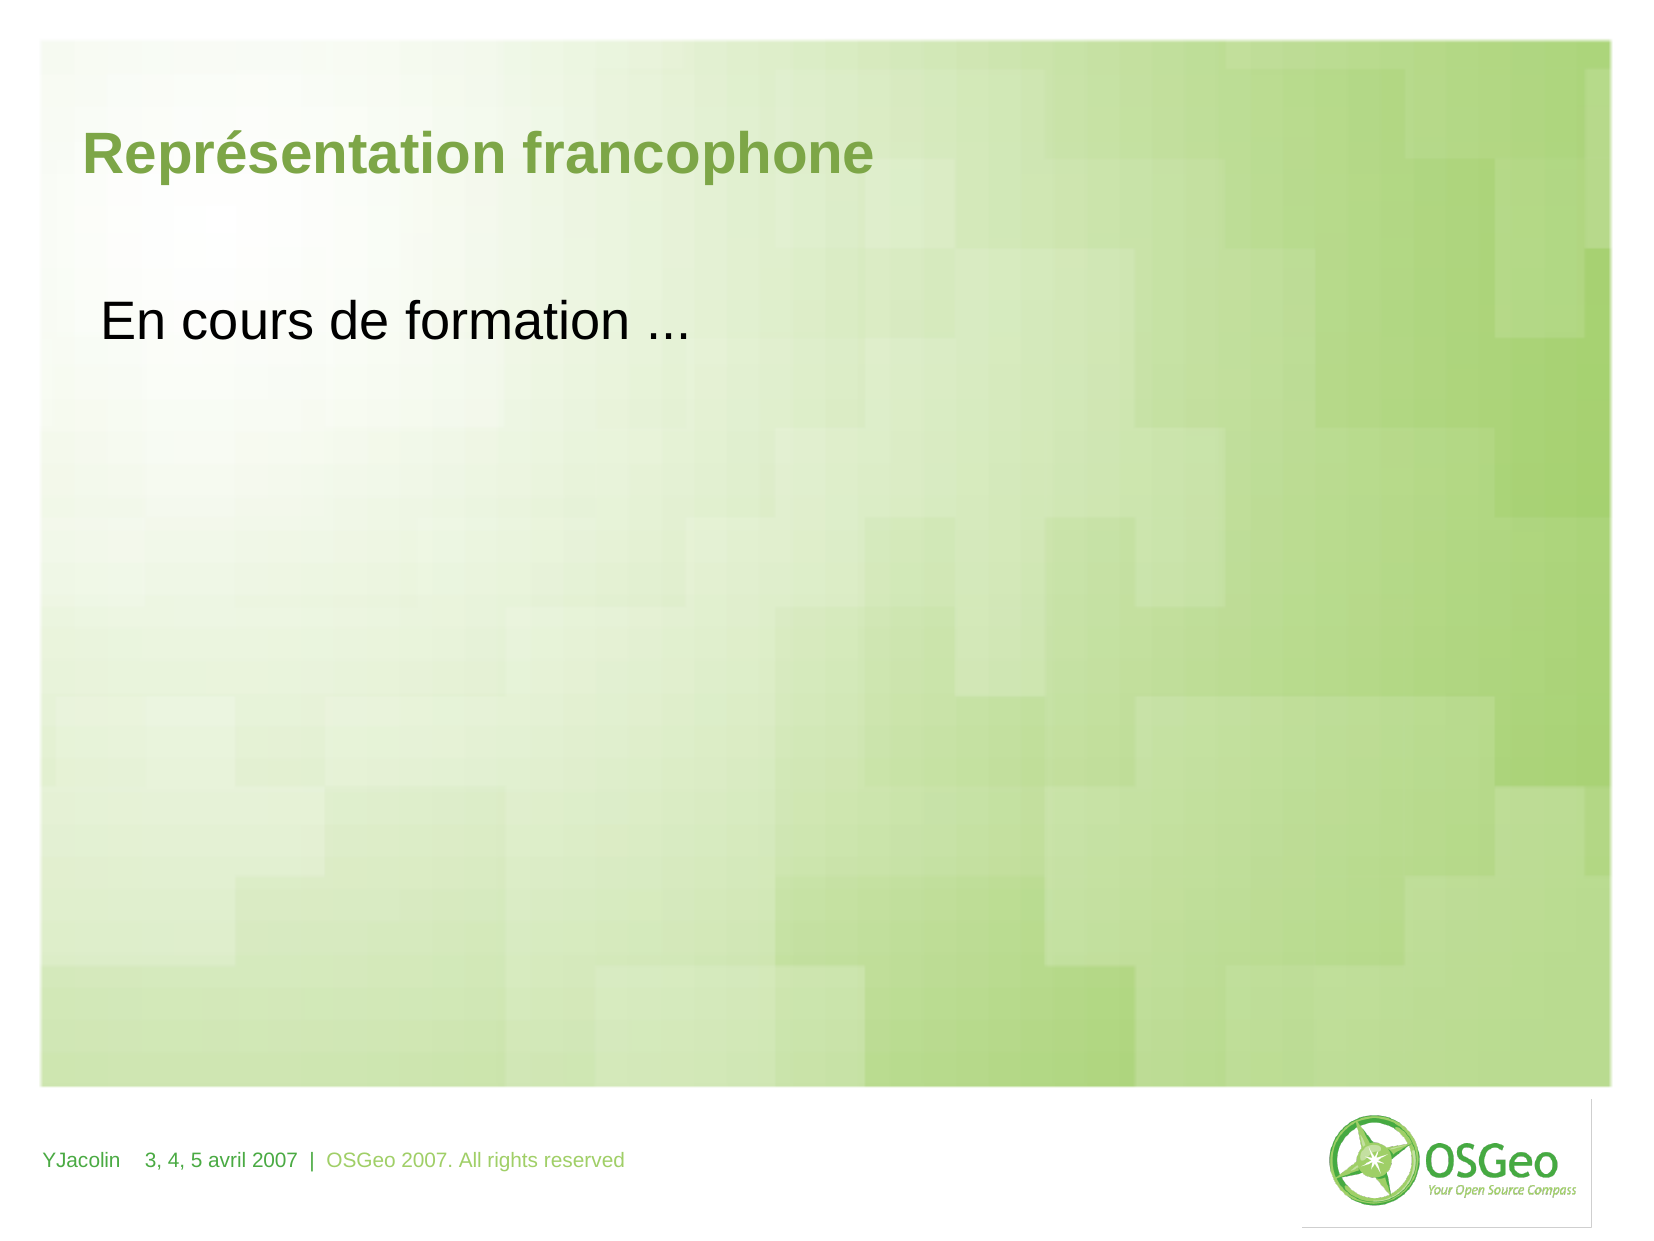

# Représentation francophone
En cours de formation ...